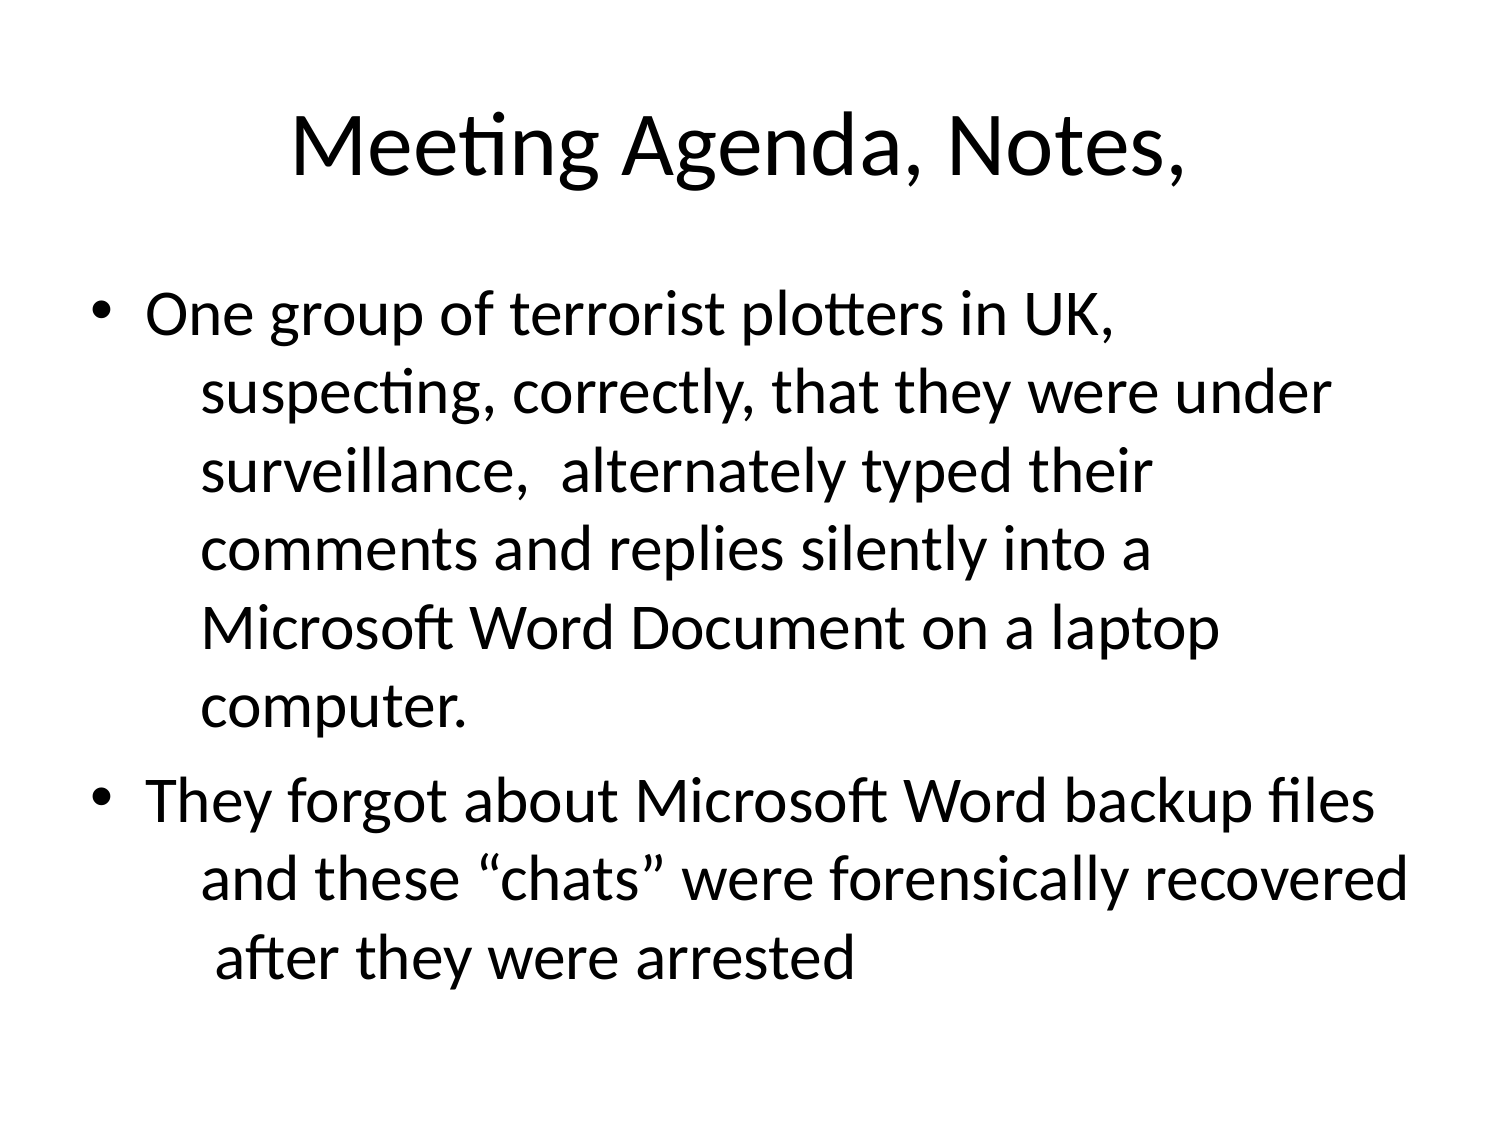

# Meeting Agenda, Notes,
One group of terrorist plotters in UK, suspecting, correctly, that they were under surveillance, alternately typed their comments and replies silently into a Microsoft Word Document on a laptop computer.
They forgot about Microsoft Word backup files and these “chats” were forensically recovered after they were arrested